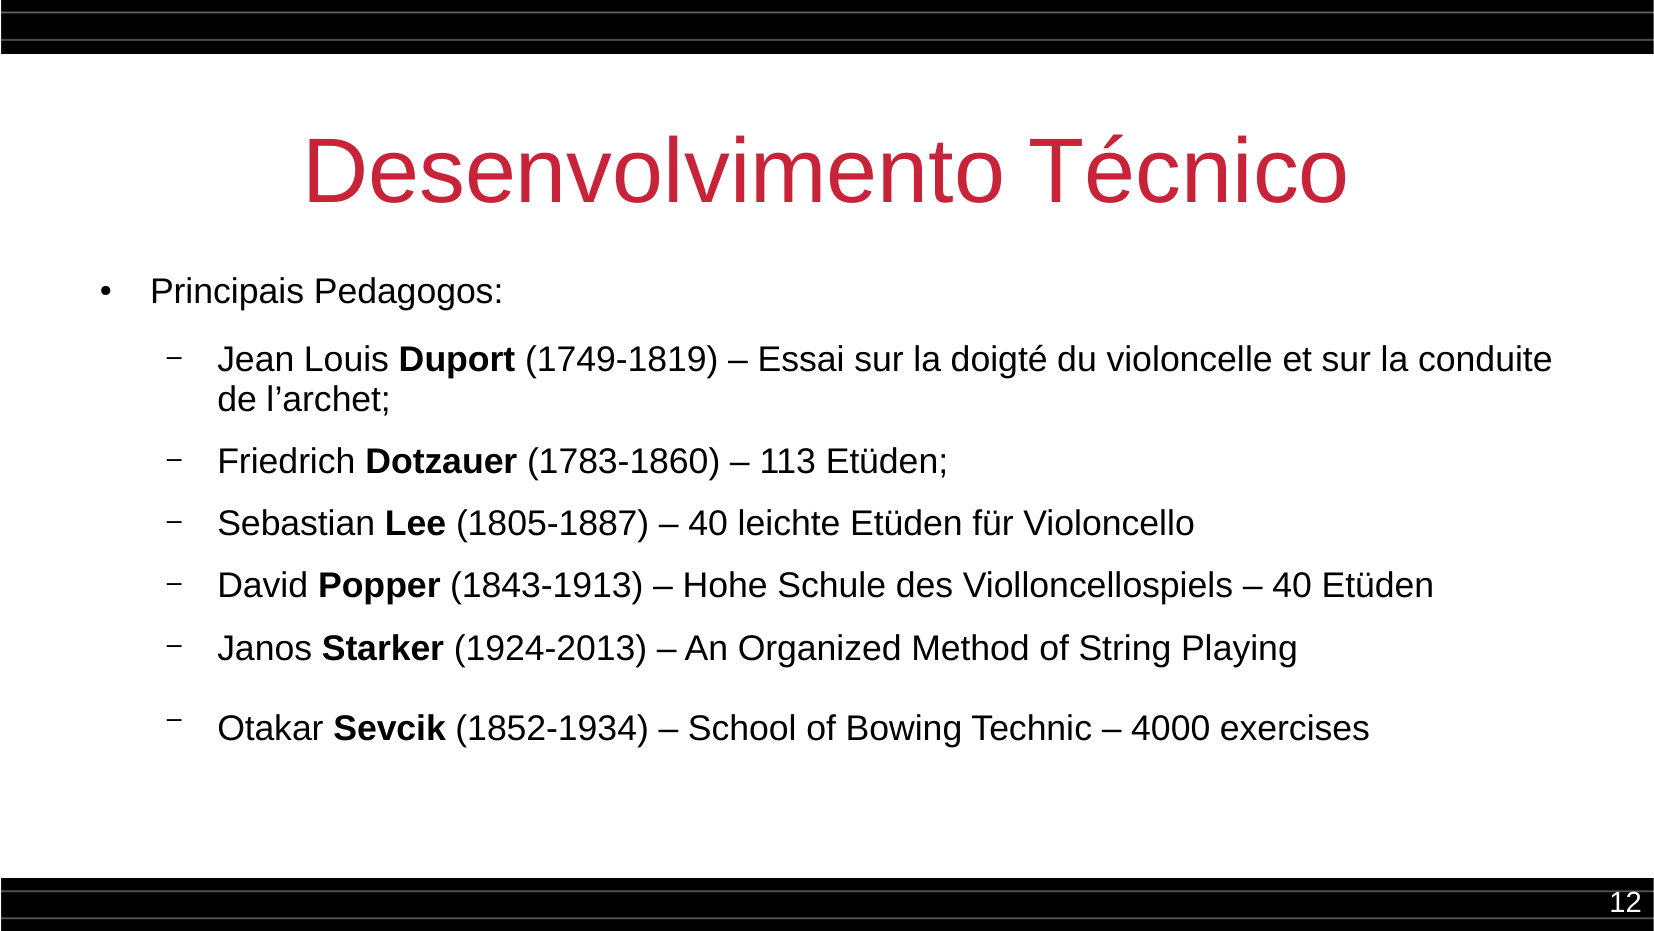

# Desenvolvimento Técnico
Principais Pedagogos:
Jean Louis Duport (1749-1819) – Essai sur la doigté du violoncelle et sur la conduite de l’archet;
Friedrich Dotzauer (1783-1860) – 113 Etüden;
Sebastian Lee (1805-1887) – 40 leichte Etüden für Violoncello
David Popper (1843-1913) – Hohe Schule des Violloncellospiels – 40 Etüden
Janos Starker (1924-2013) – An Organized Method of String Playing
Otakar Sevcik (1852-1934) – School of Bowing Technic – 4000 exercises